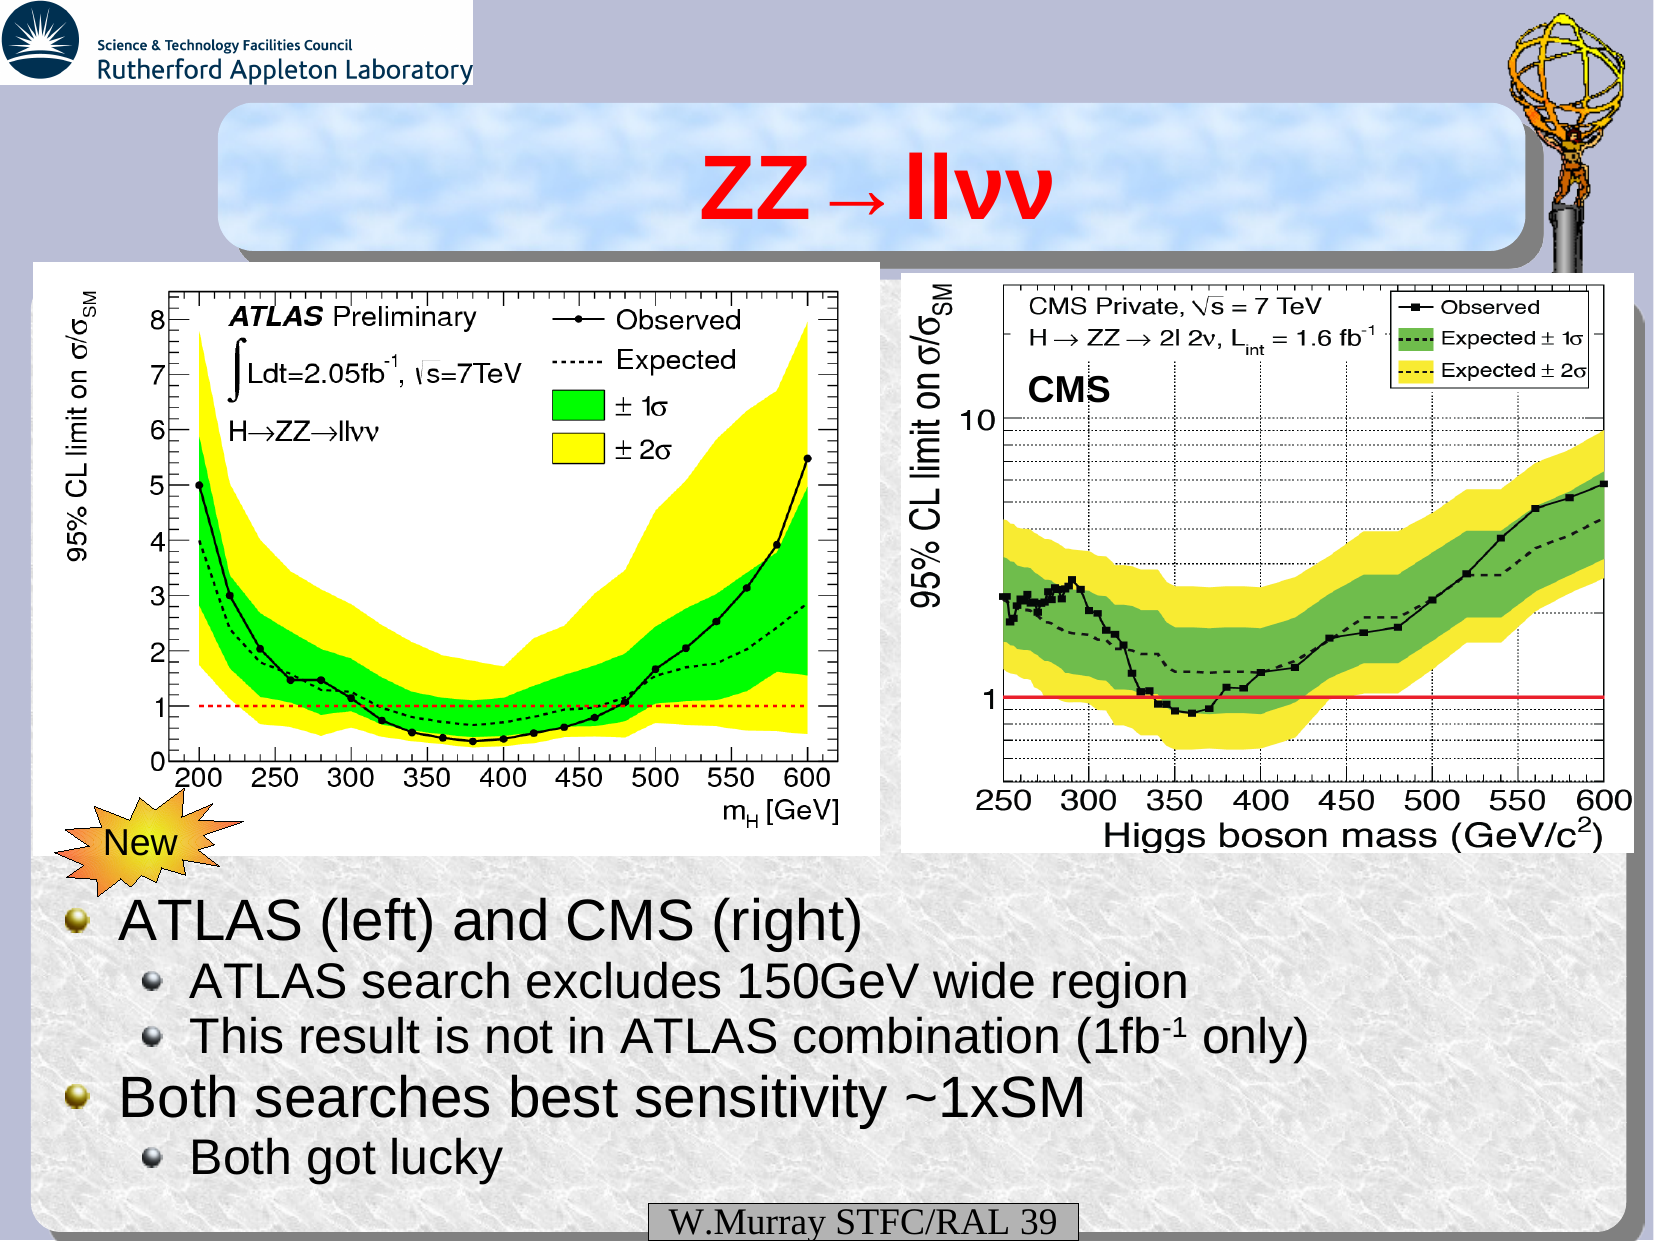

# ZZ→llνν
CMS
New
ATLAS (left) and CMS (right)
ATLAS search excludes 150GeV wide region
This result is not in ATLAS combination (1fb-1 only)
Both searches best sensitivity ~1xSM
Both got lucky